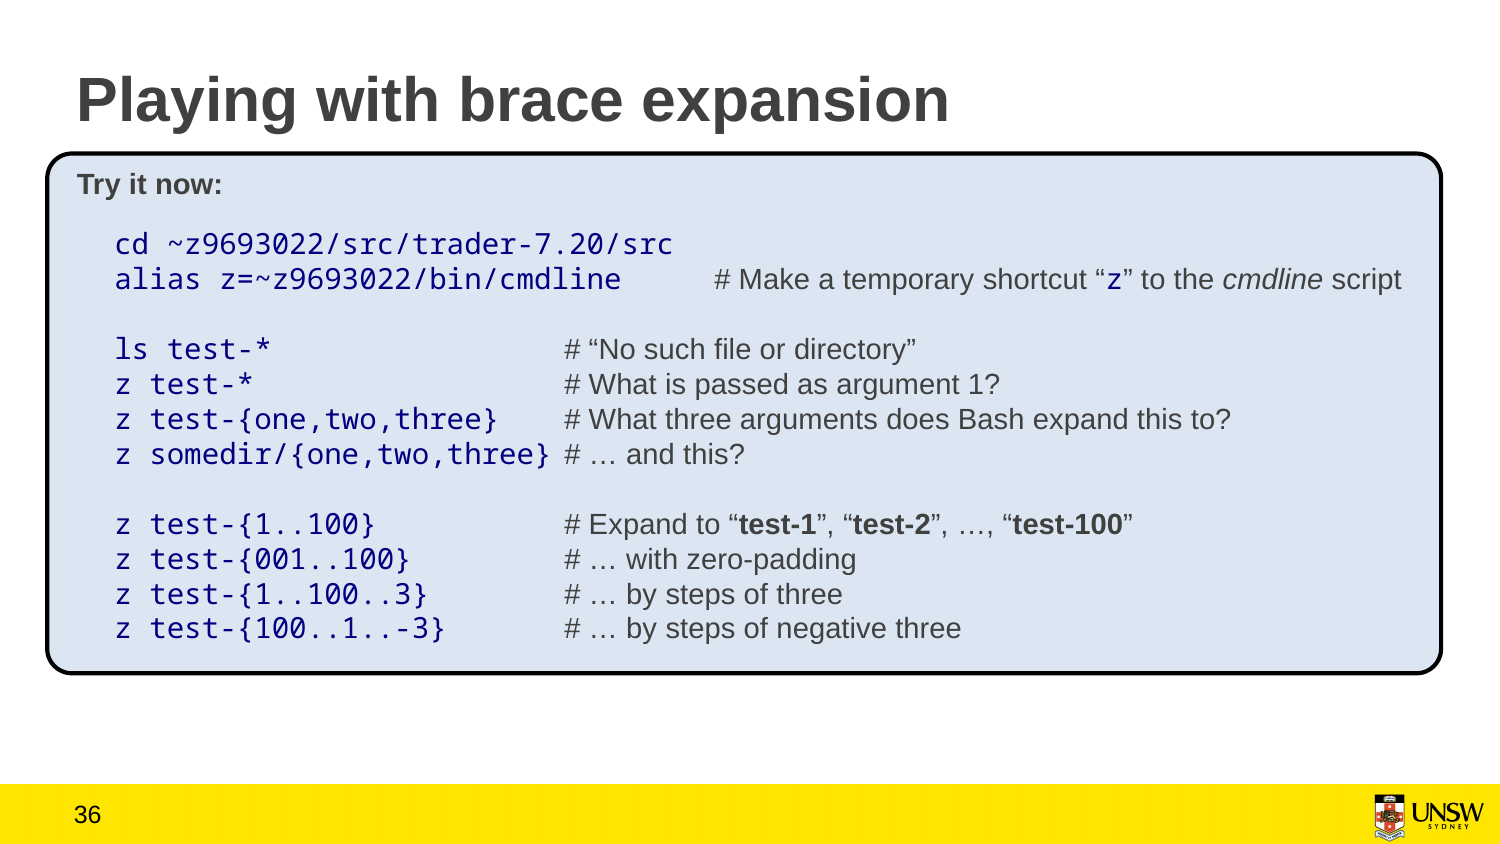

# Playing with brace expansion
Try it now:
cd ~z9693022/src/trader-7.20/src
alias z=~z9693022/bin/cmdline		# Make a temporary shortcut “z” to the cmdline script
ls test-*				# “No such file or directory”
z test-*					# What is passed as argument 1?
z test-{one,two,three}	# What three arguments does Bash expand this to?
z somedir/{one,two,three}	# … and this?
z test-{1..100}			# Expand to “test-1”, “test-2”, …, “test-100”
z test-{001..100}			# … with zero-padding
z test-{1..100..3}		# … by steps of three
z test-{100..1..-3}		# … by steps of negative three